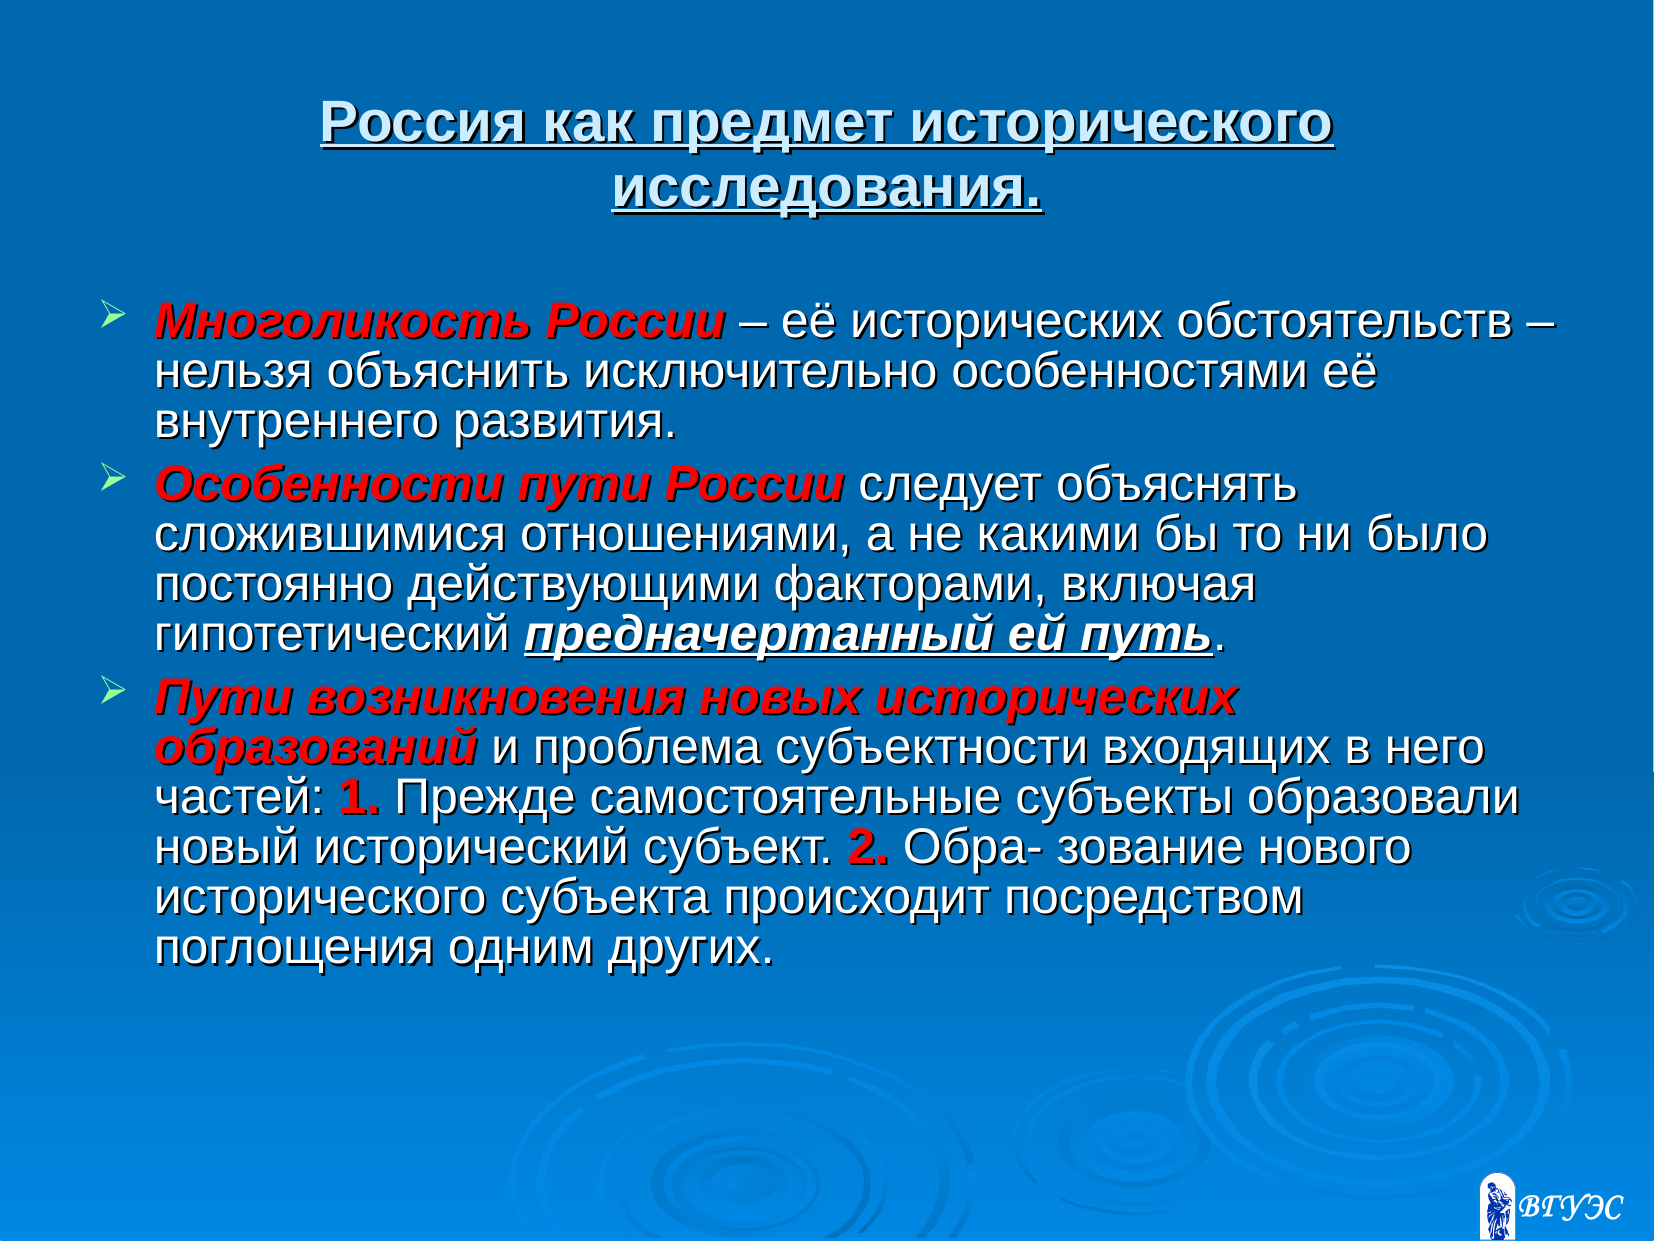

# Россия как предмет исторического исследования.
Многоликость России – её исторических обстоятельств – нельзя объяснить исключительно особенностями её внутреннего развития.
Особенности пути России следует объяснять сложившимися отношениями, а не какими бы то ни было постоянно действующими факторами, включая гипотетический предначертанный ей путь.
Пути возникновения новых исторических образований и проблема субъектности входящих в него частей: 1. Прежде самостоятельные субъекты образовали новый исторический субъект. 2. Обра- зование нового исторического субъекта происходит посредством поглощения одним других.